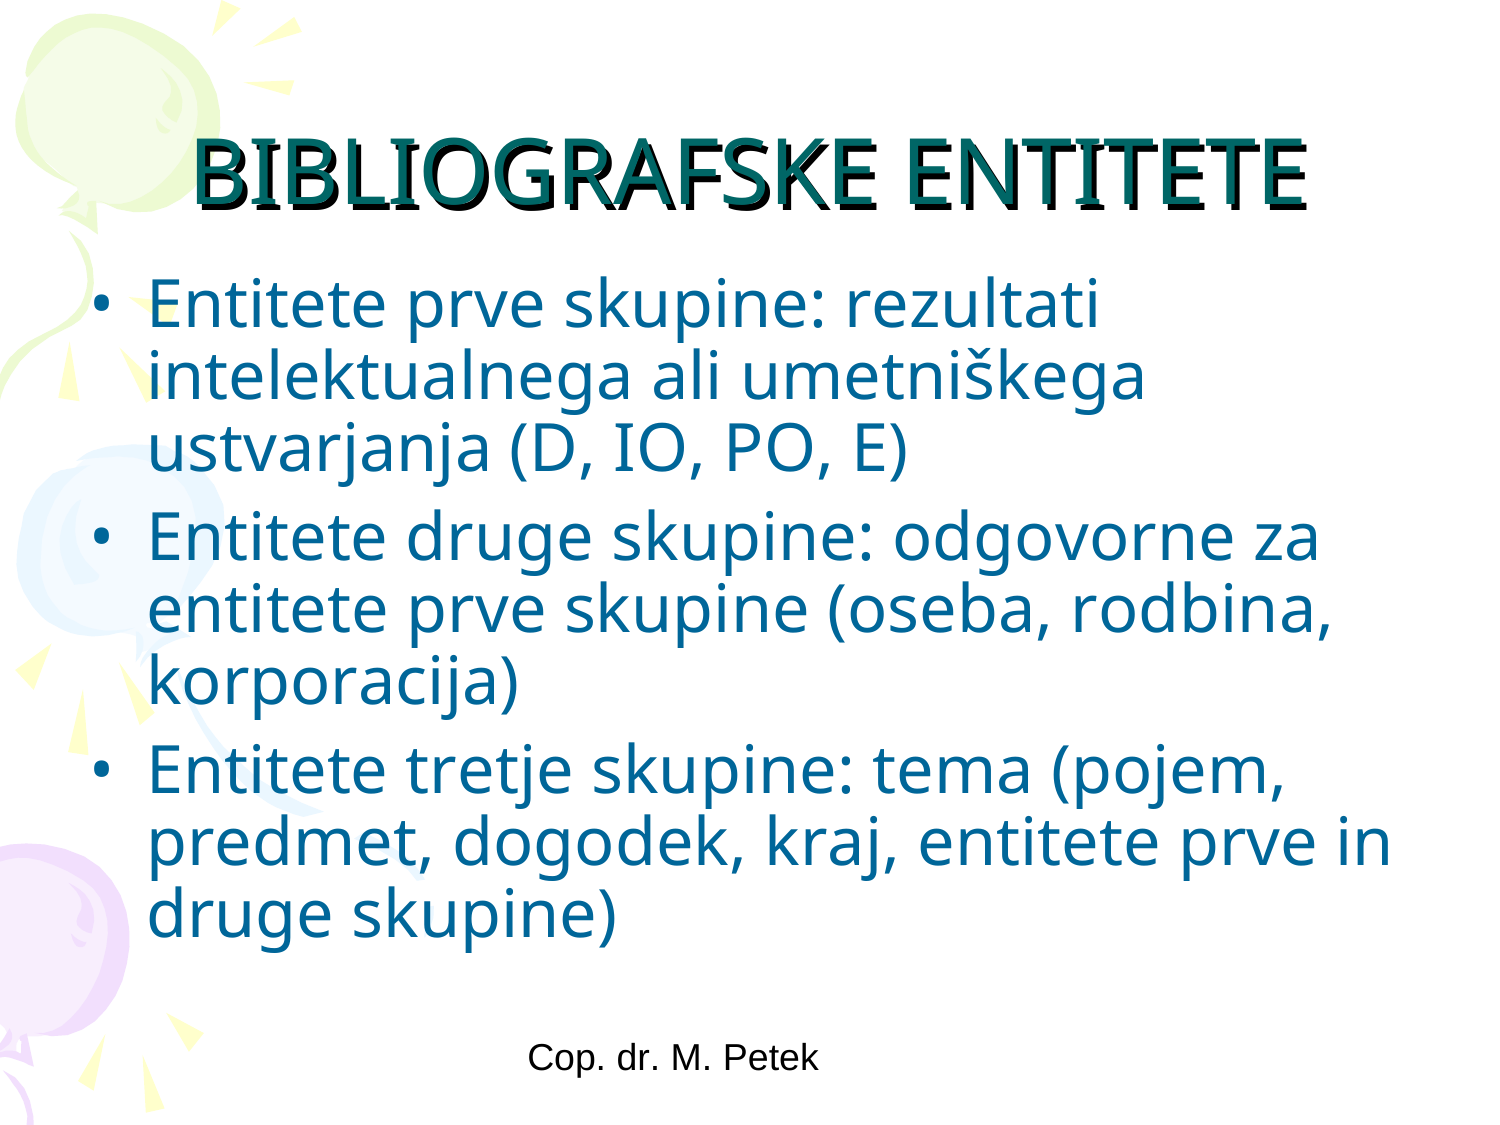

# BIBLIOGRAFSKE ENTITETE
Entitete prve skupine: rezultati intelektualnega ali umetniškega ustvarjanja (D, IO, PO, E)
Entitete druge skupine: odgovorne za entitete prve skupine (oseba, rodbina, korporacija)
Entitete tretje skupine: tema (pojem, predmet, dogodek, kraj, entitete prve in druge skupine)
Cop. dr. M. Petek